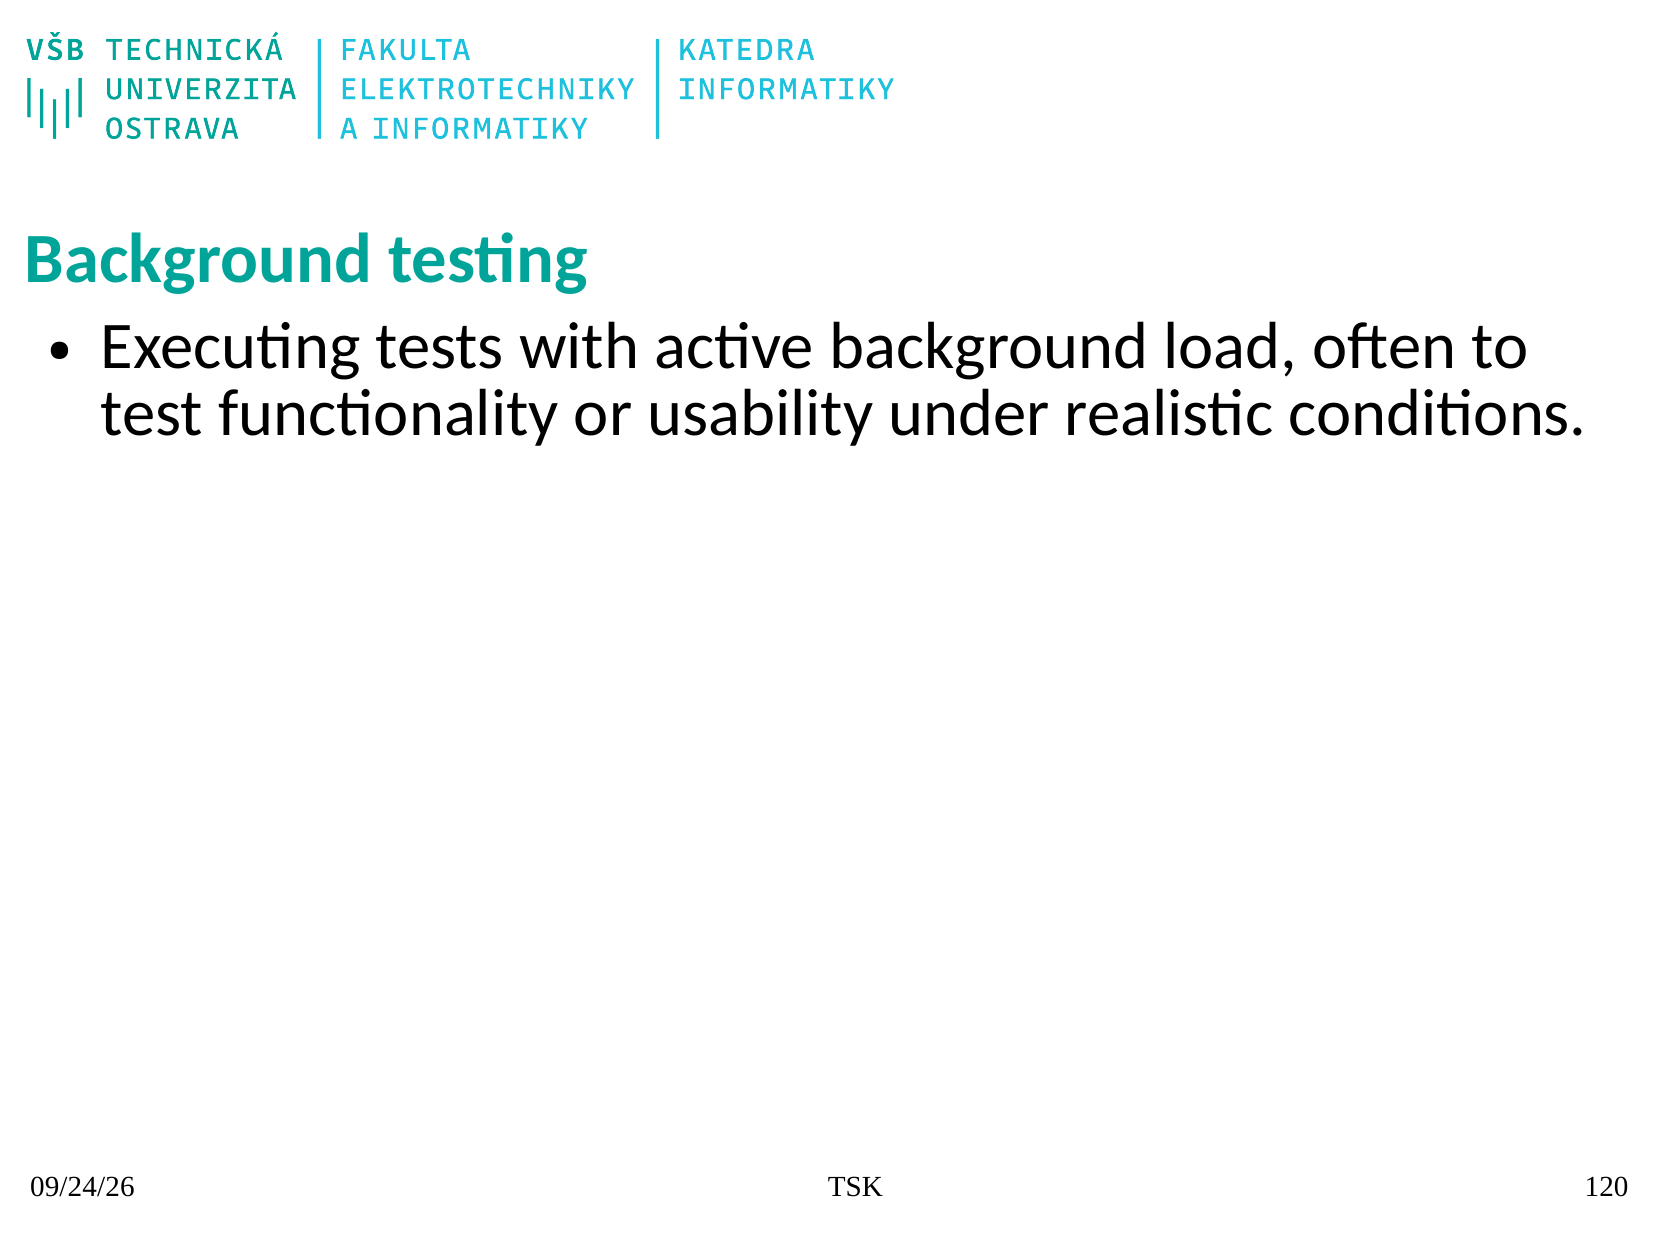

# Background testing
Executing tests with active background load, often to test functionality or usability under realistic conditions.
TSK
120